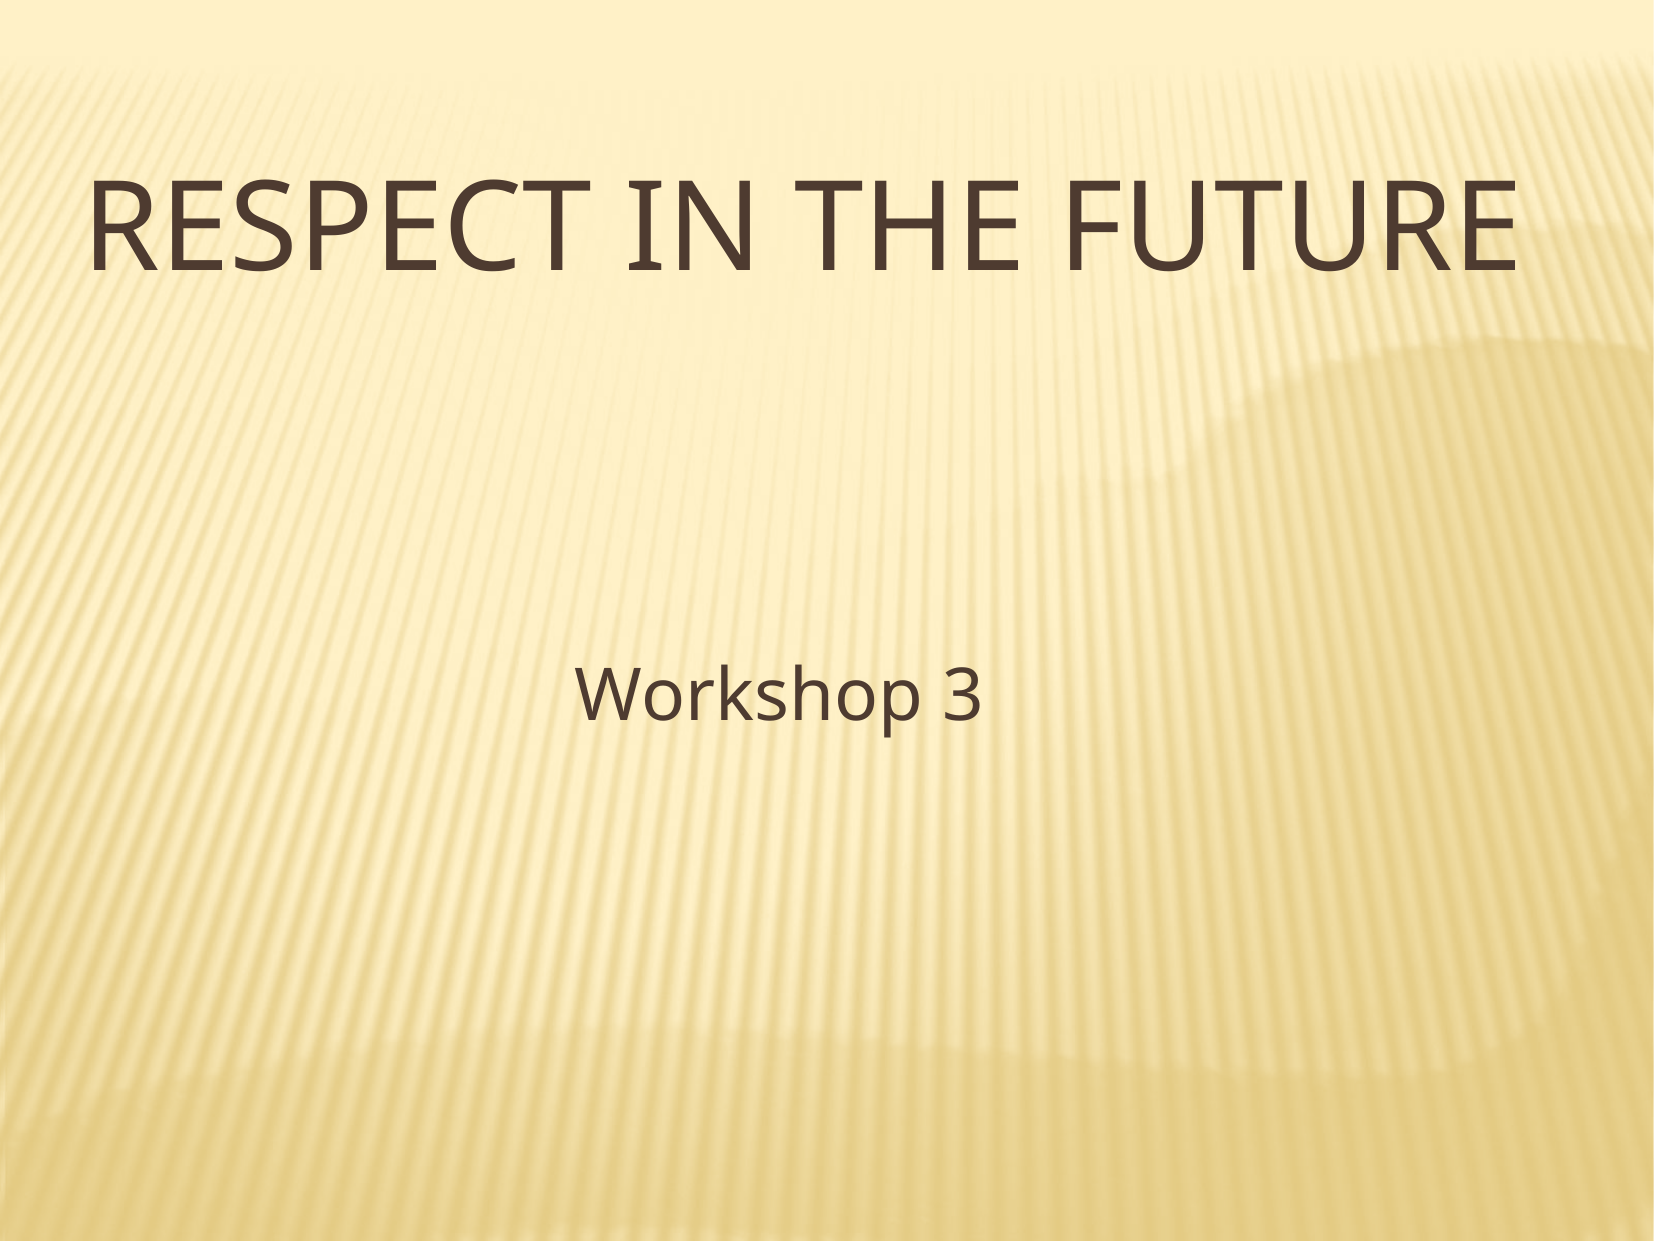

# Respect in the future
Workshop 3